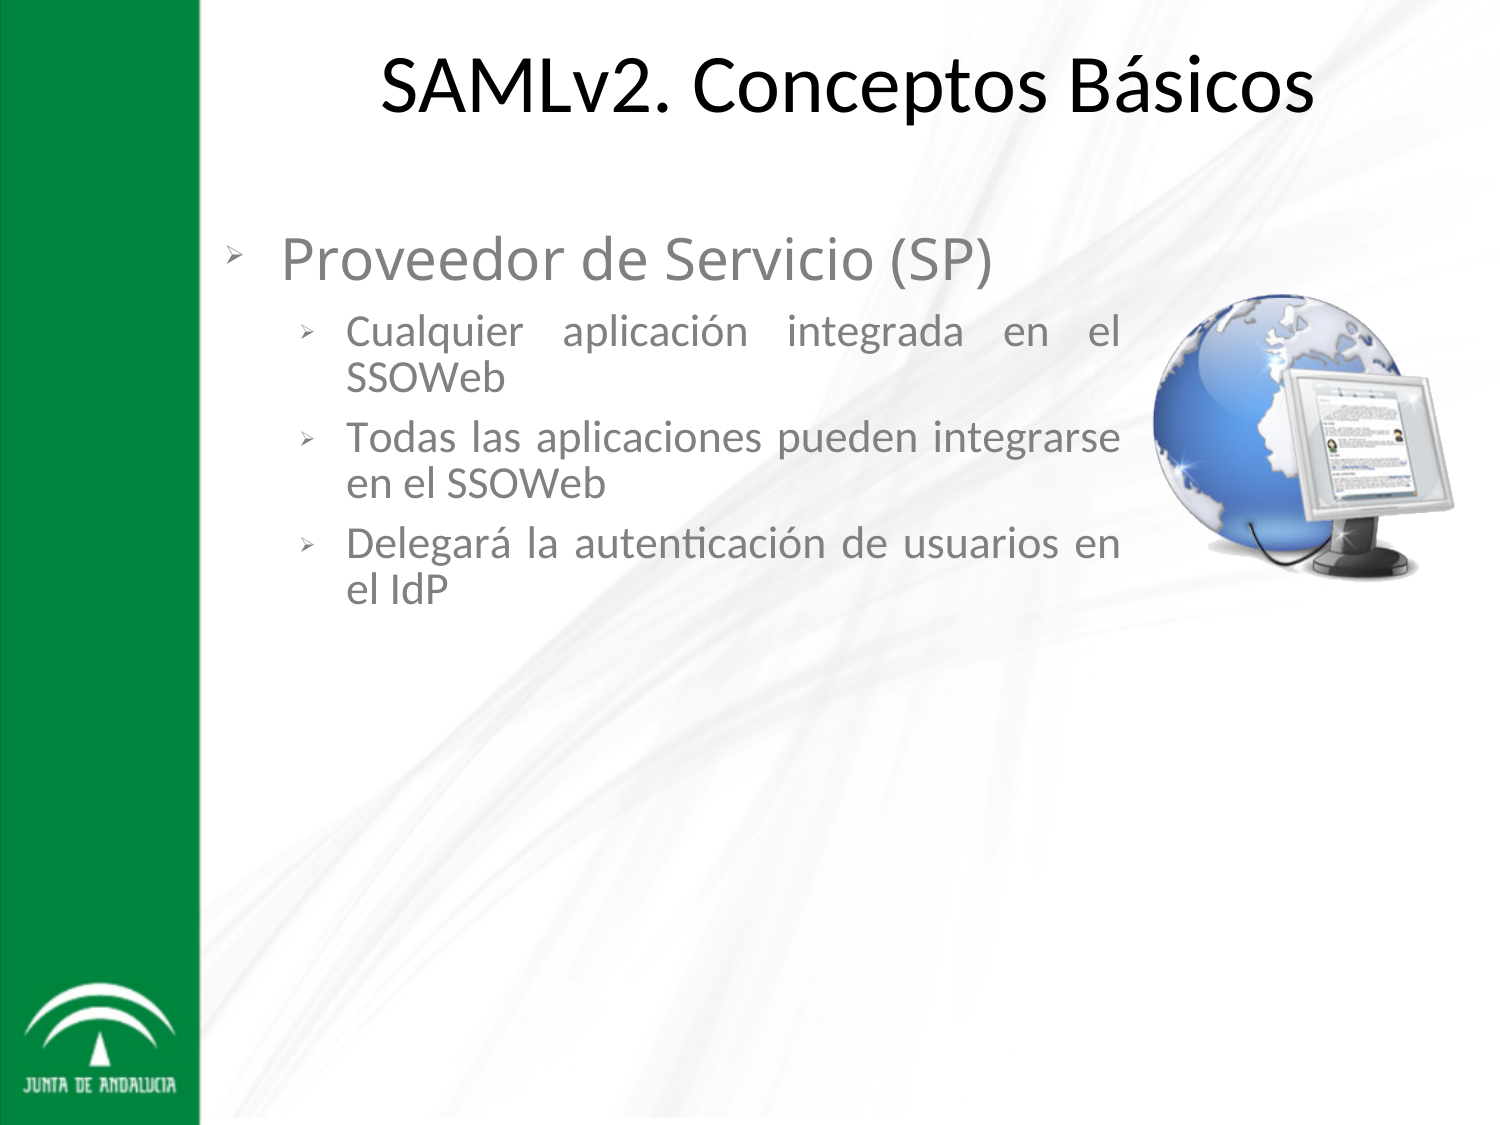

# SAMLv2. Conceptos Básicos
Proveedor de Servicio (SP)
Cualquier aplicación integrada en el SSOWeb
Todas las aplicaciones pueden integrarse en el SSOWeb
Delegará la autenticación de usuarios en el IdP